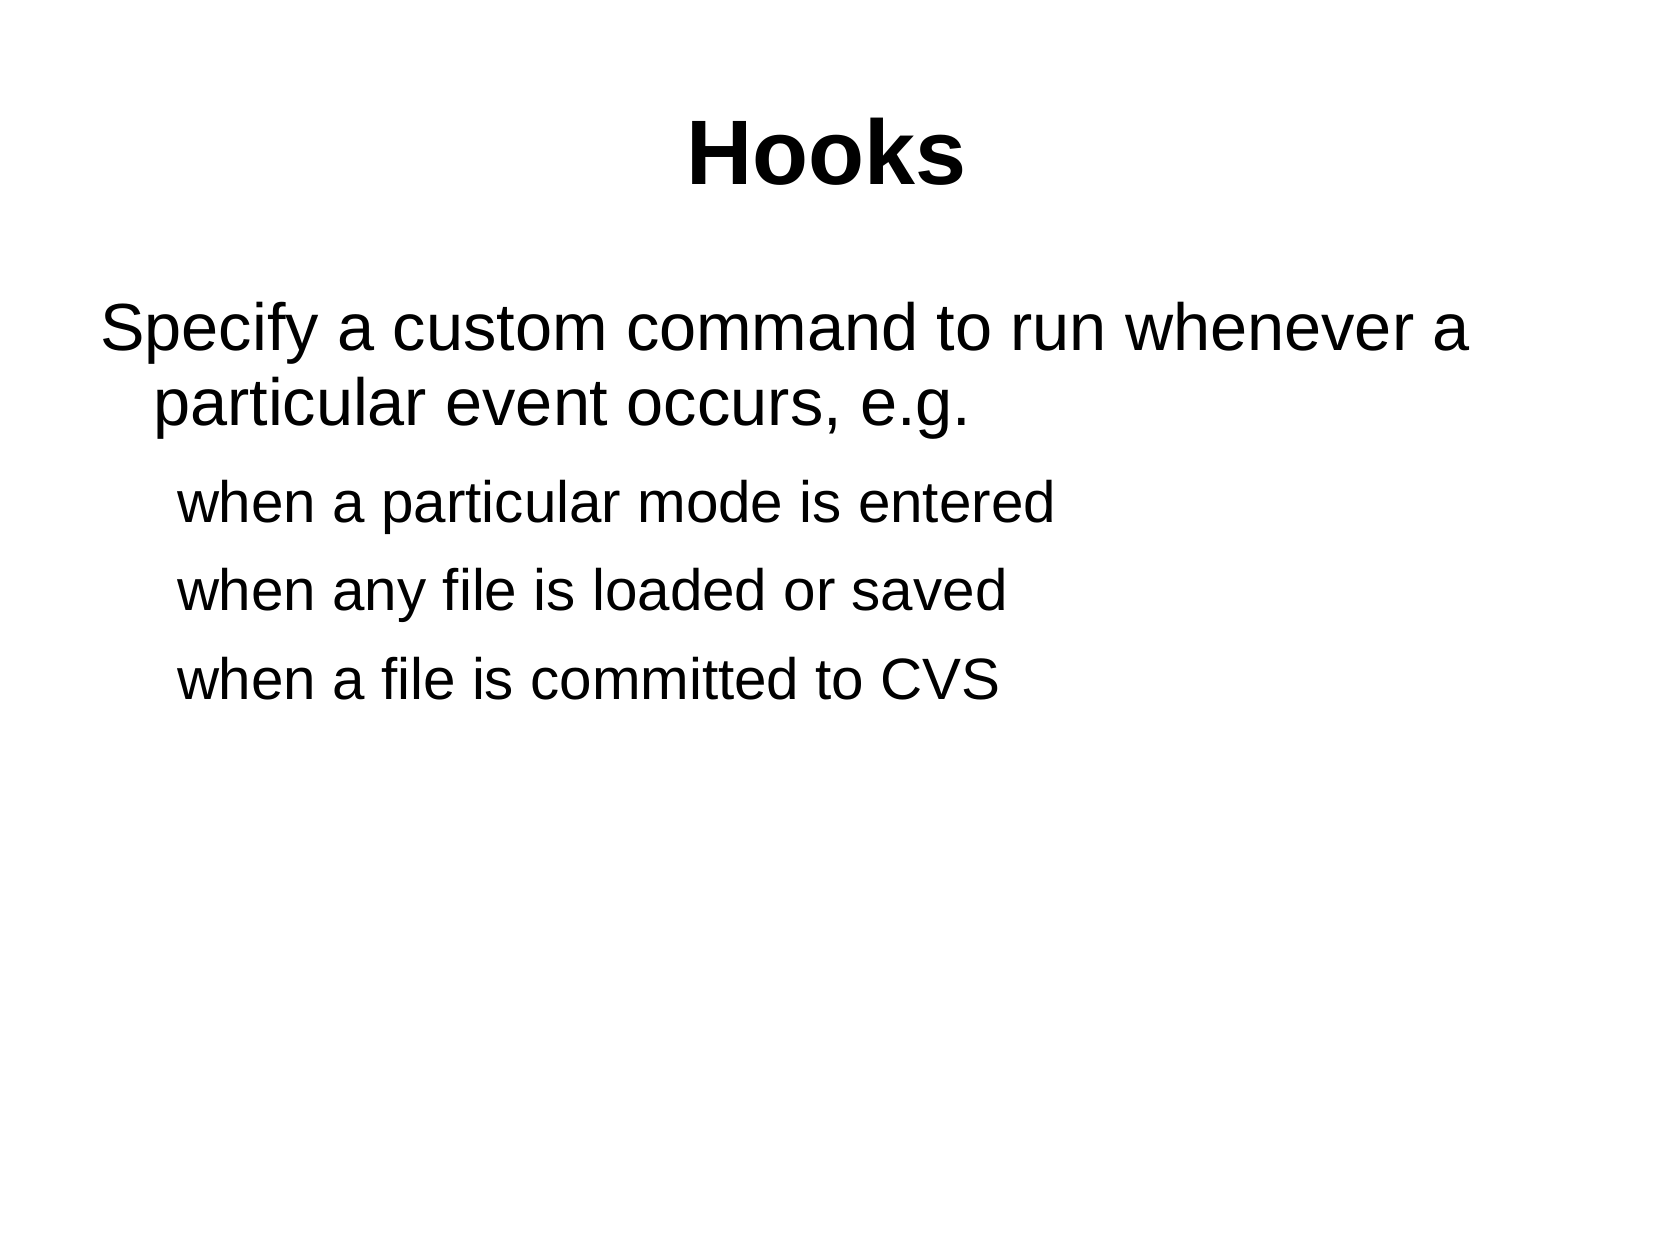

# Hooks
Specify a custom command to run whenever a particular event occurs, e.g.
when a particular mode is entered
when any file is loaded or saved
when a file is committed to CVS